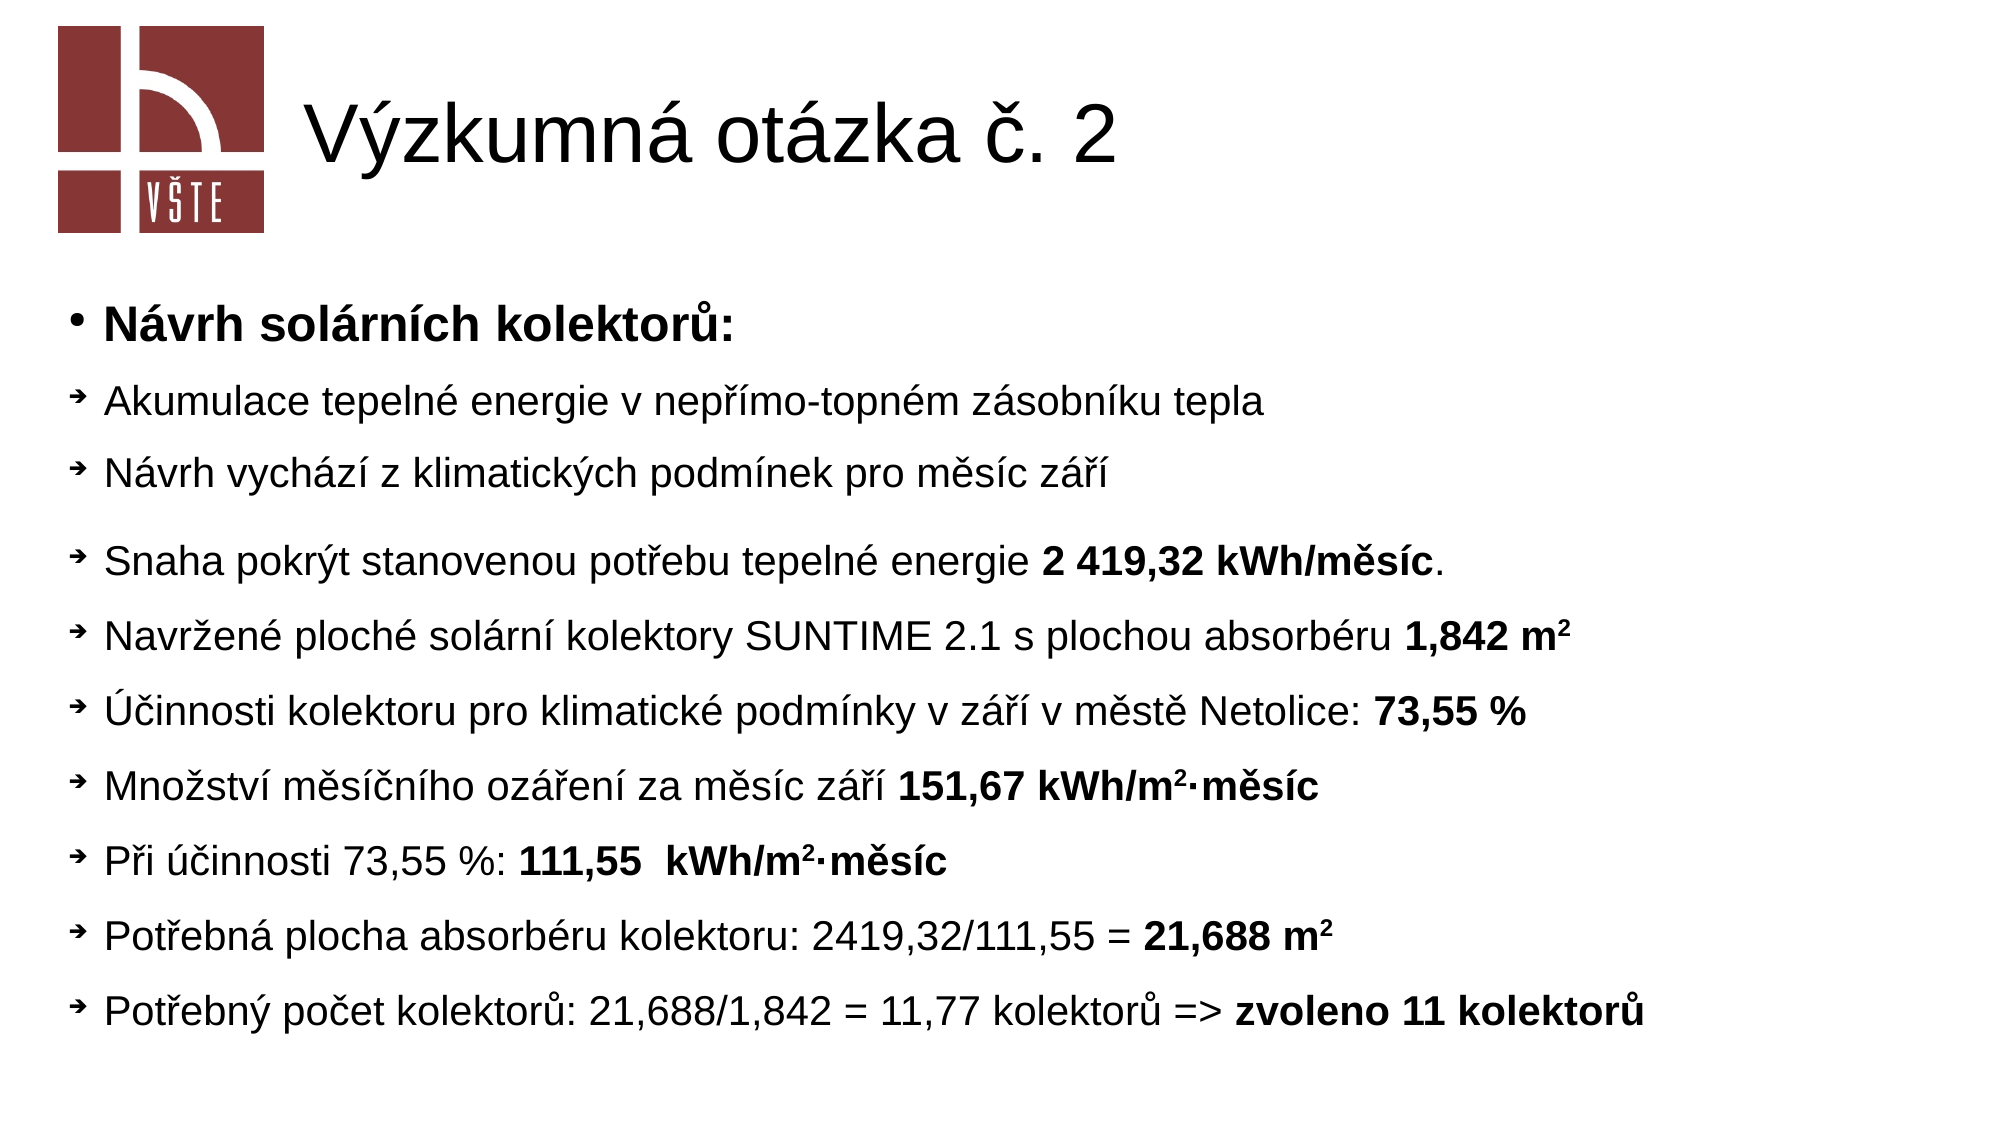

Výzkumná otázka č. 2
Návrh solárních kolektorů:
Akumulace tepelné energie v nepřímo-topném zásobníku tepla
Návrh vychází z klimatických podmínek pro měsíc září
Snaha pokrýt stanovenou potřebu tepelné energie 2 419,32 kWh/měsíc.
Navržené ploché solární kolektory SUNTIME 2.1 s plochou absorbéru 1,842 m2
Účinnosti kolektoru pro klimatické podmínky v září v městě Netolice: 73,55 %
Množství měsíčního ozáření za měsíc září 151,67 kWh/m2·měsíc
Při účinnosti 73,55 %: 111,55 kWh/m2·měsíc
Potřebná plocha absorbéru kolektoru: 2419,32/111,55 = 21,688 m2
Potřebný počet kolektorů: 21,688/1,842 = 11,77 kolektorů => zvoleno 11 kolektorů